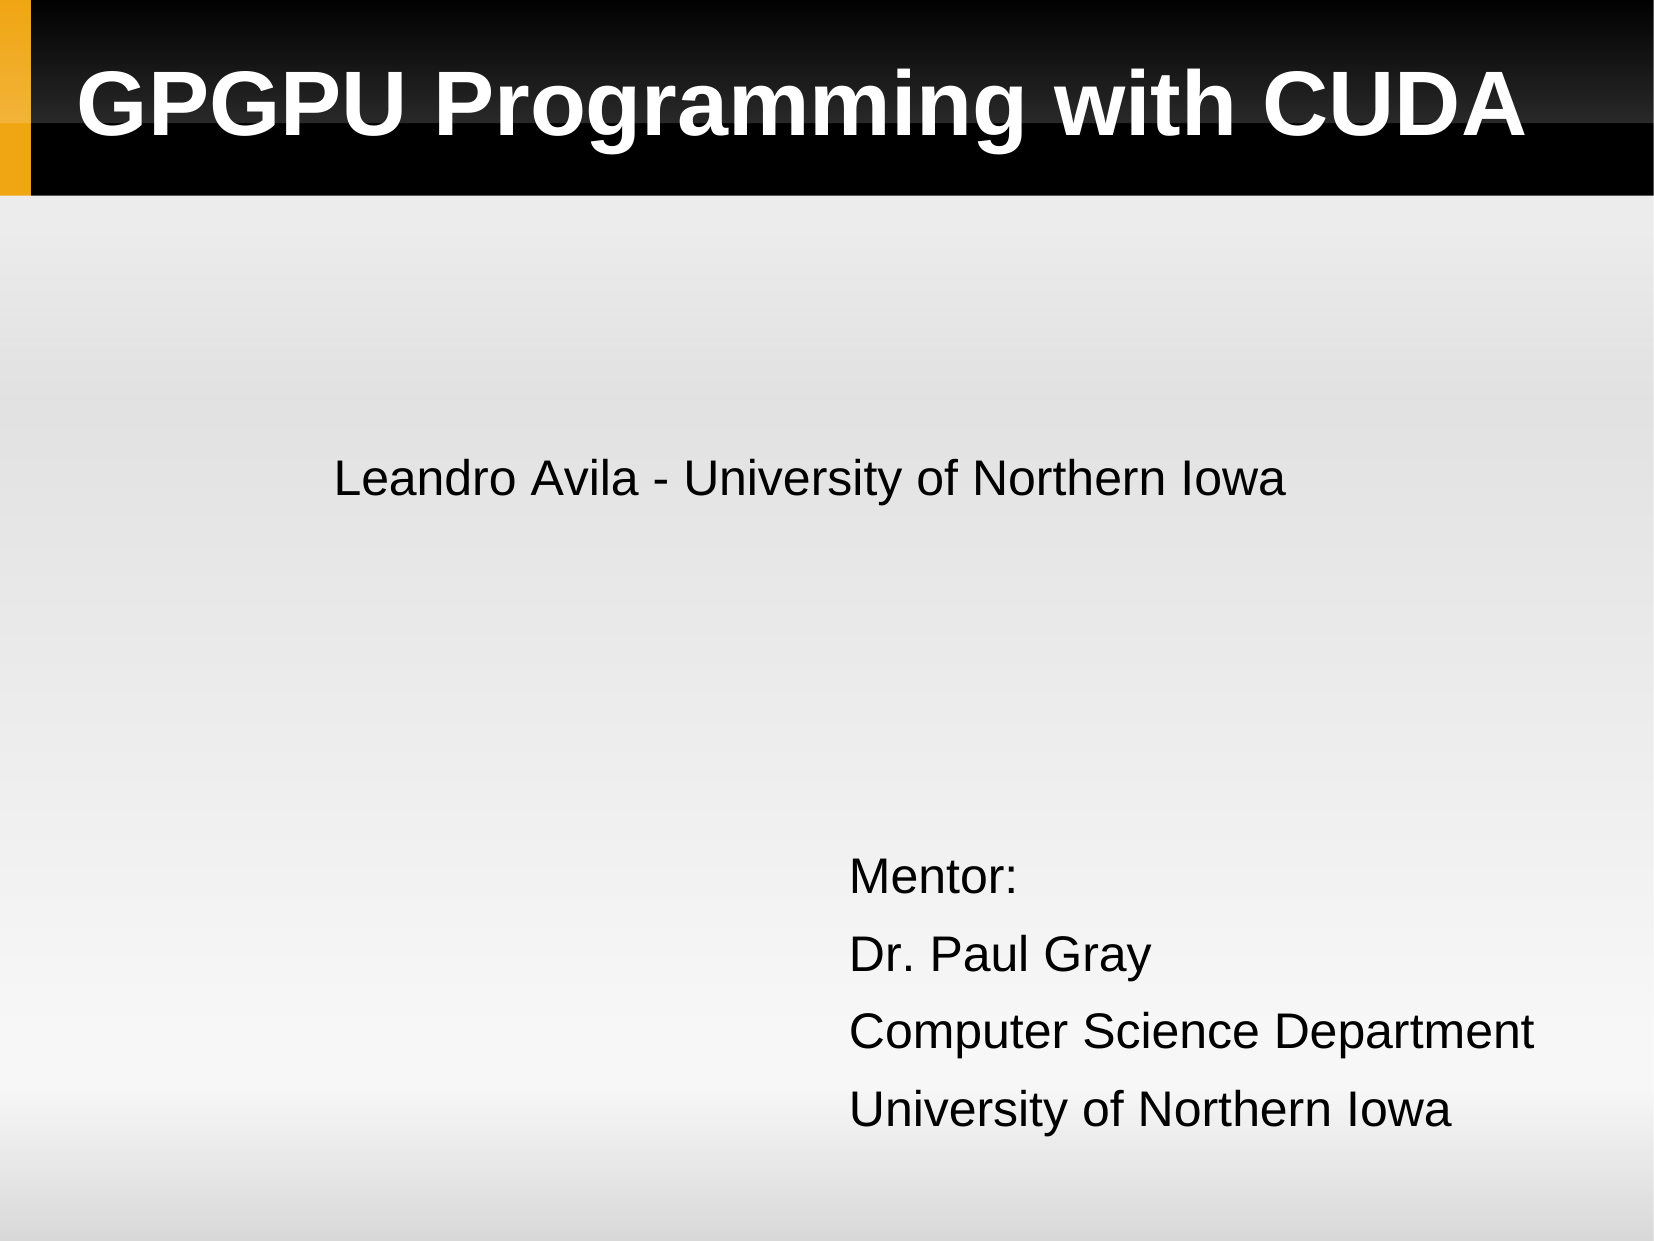

# GPGPU Programming with CUDA
Leandro Avila - University of Northern Iowa
Mentor:
Dr. Paul Gray
Computer Science Department
University of Northern Iowa